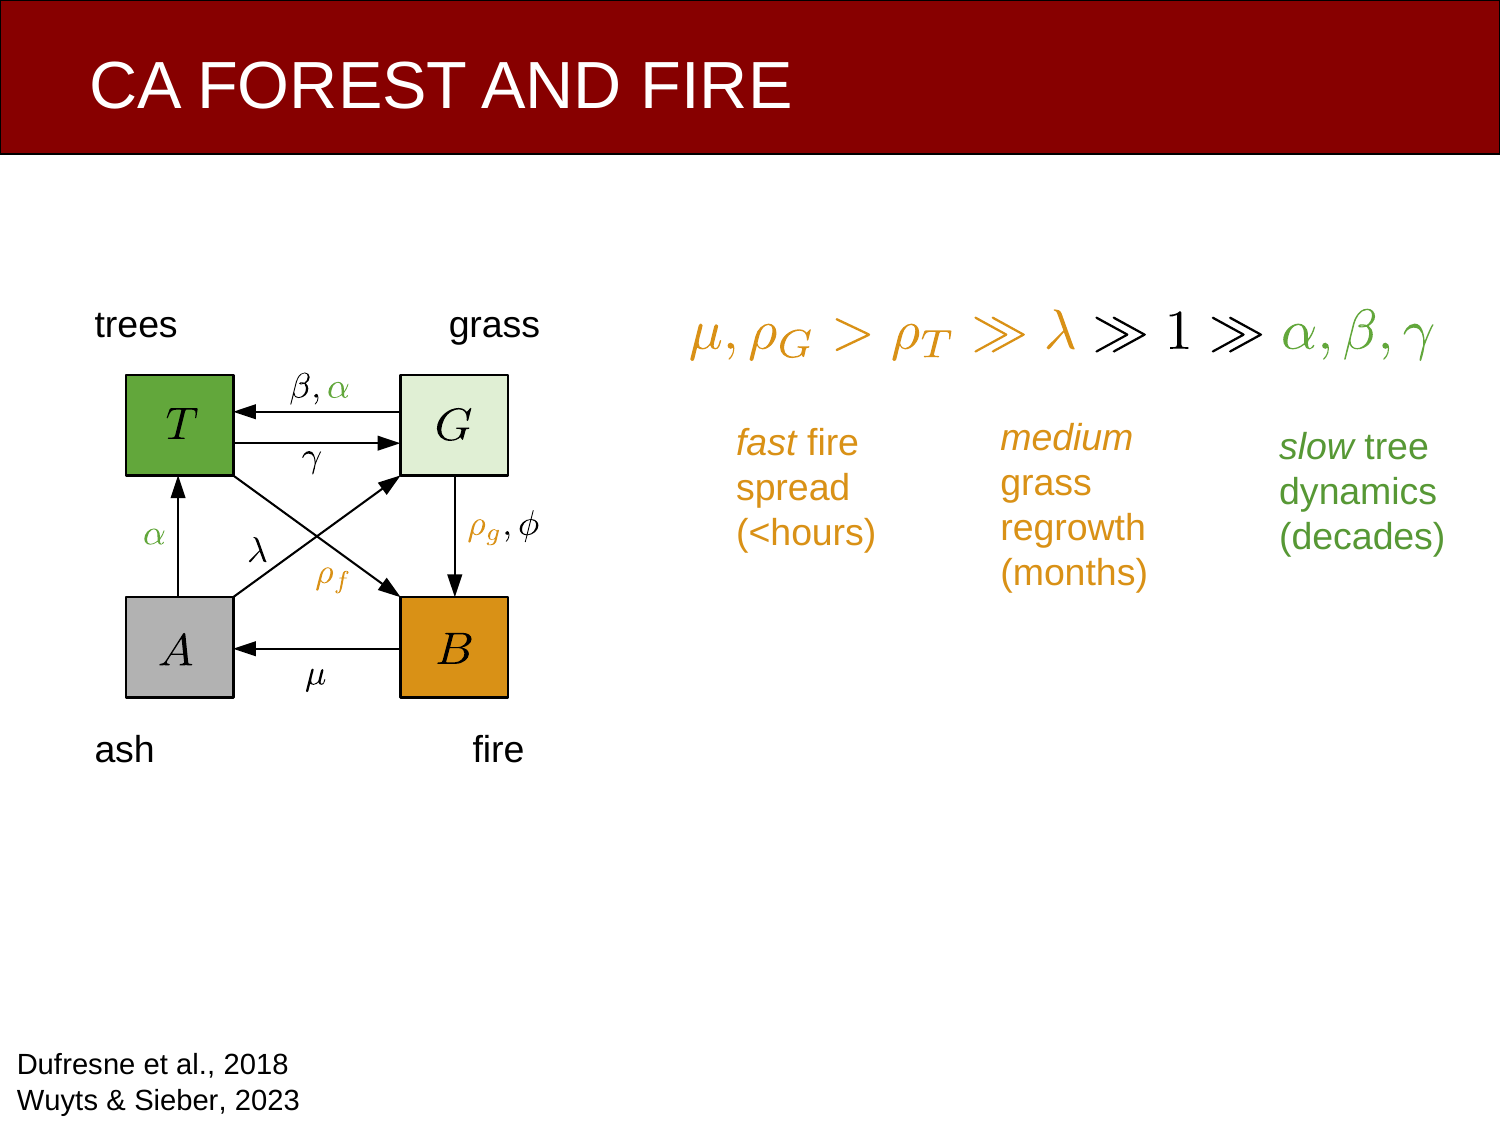

# CA FOREST AND FIRE
trees
grass
medium
grass regrowth (months)
fast fire spread (<hours)
slow tree
dynamics
(decades)
ash
fire
Dufresne et al., 2018
Wuyts & Sieber, 2023